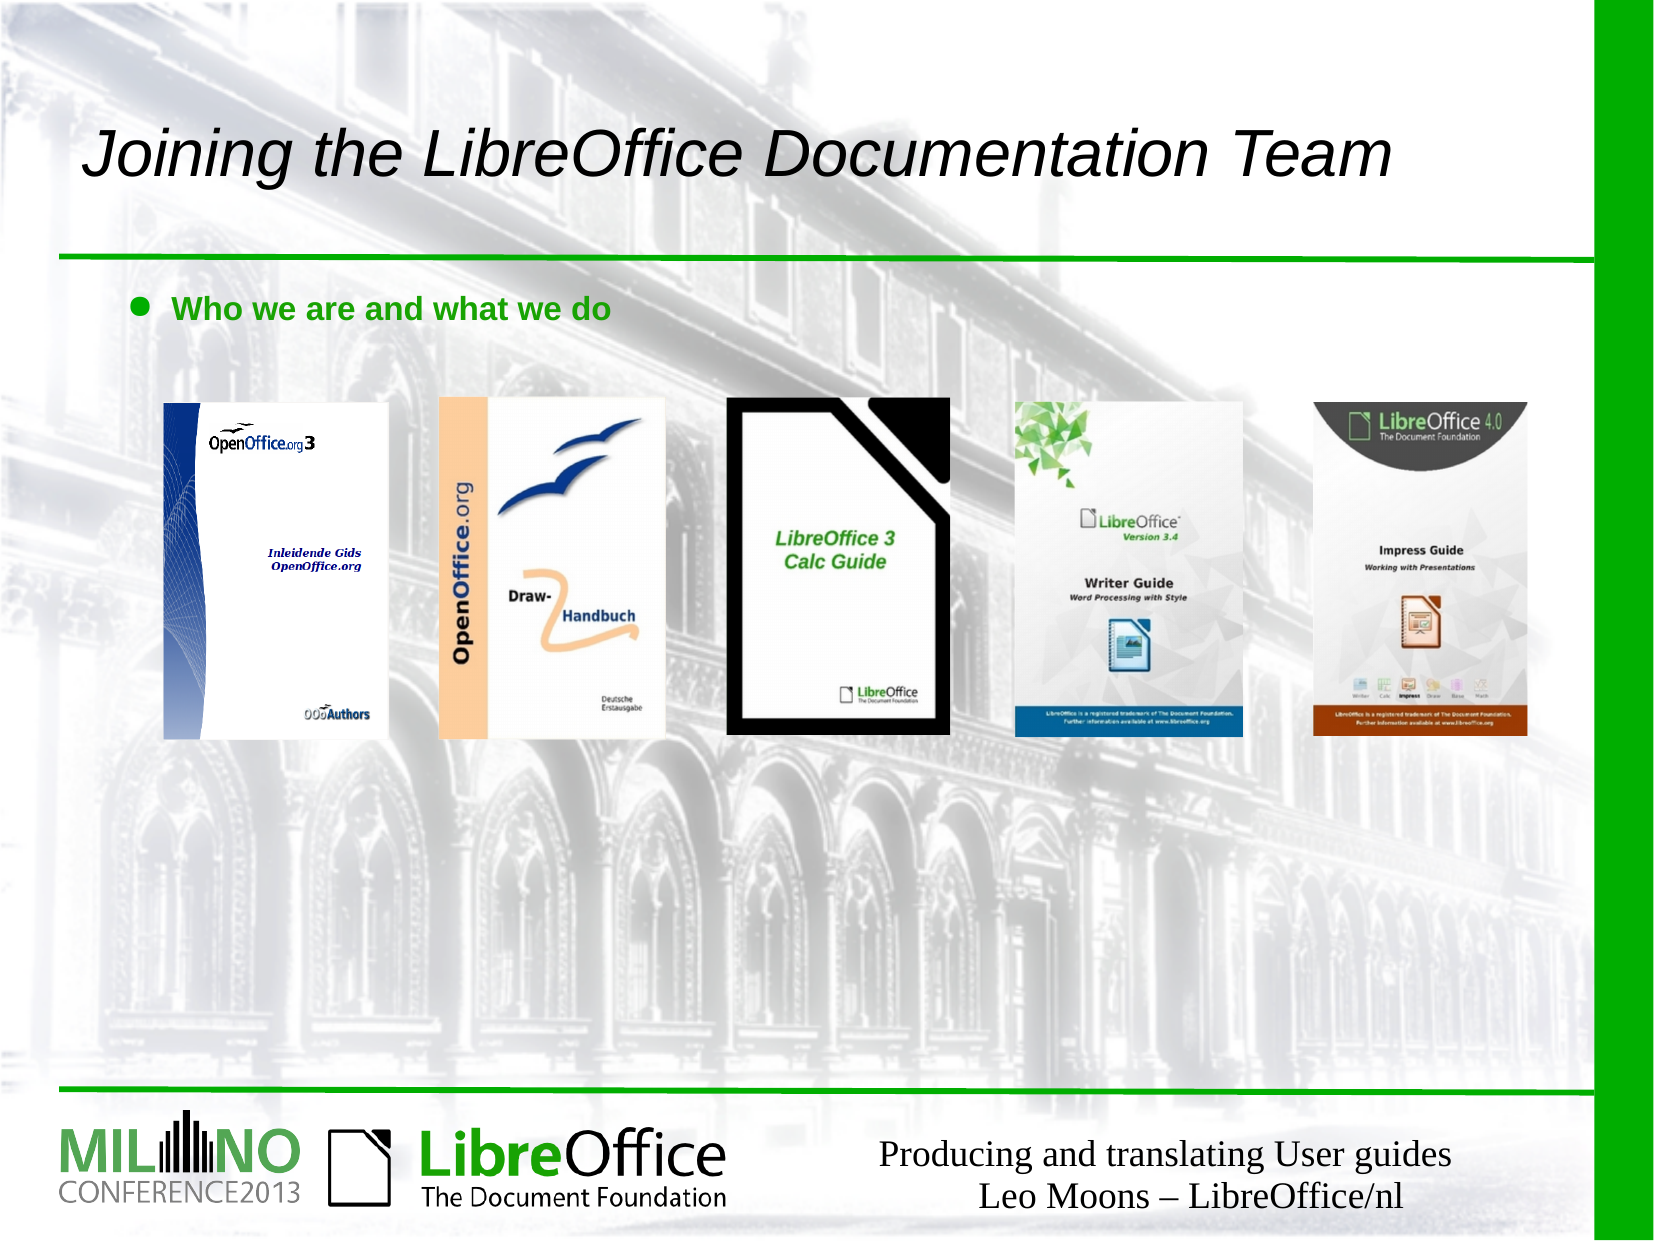

# Joining the LibreOffice Documentation Team
Who we are and what we do
Producing and translating User guides
Leo Moons – LibreOffice/nl